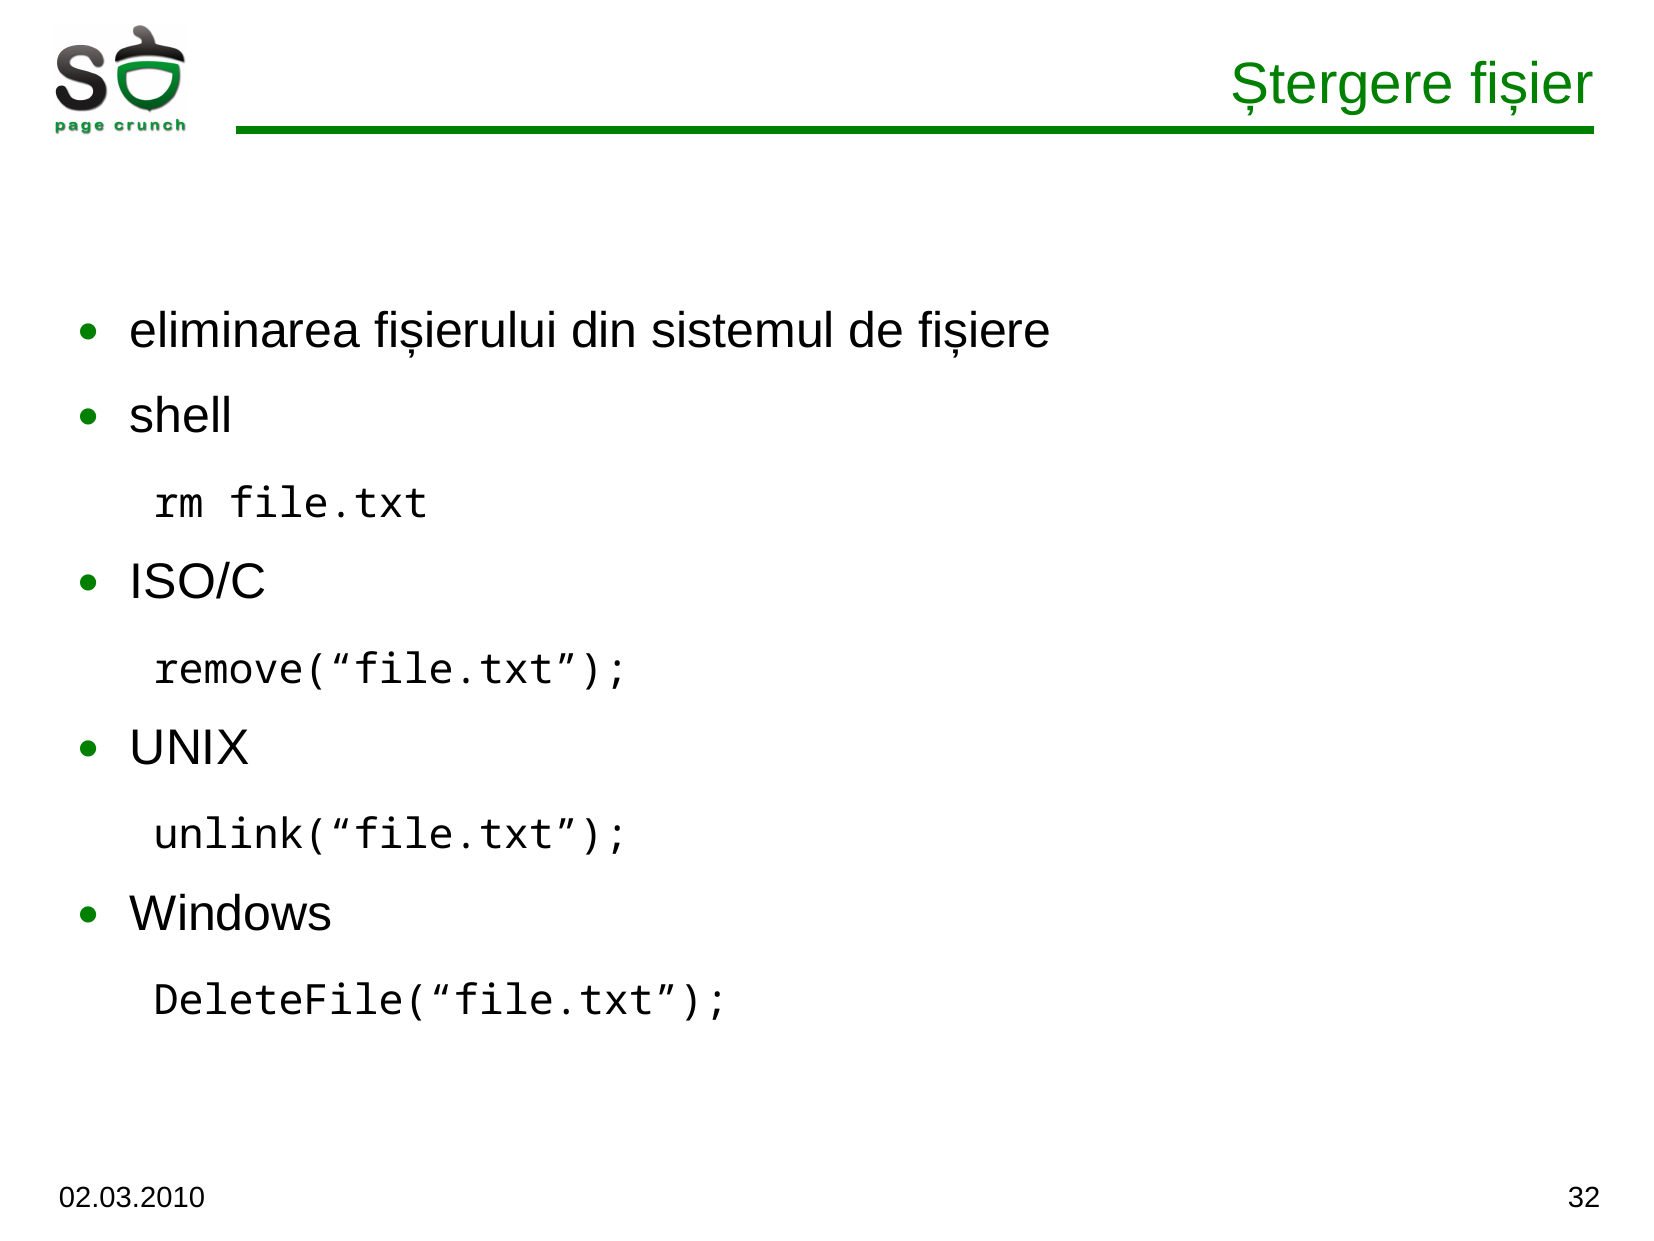

# Ștergere fișier
eliminarea fișierului din sistemul de fișiere
shell
rm file.txt
ISO/C
remove(“file.txt”);
UNIX
unlink(“file.txt”);
Windows
DeleteFile(“file.txt”);
02.03.2010
32